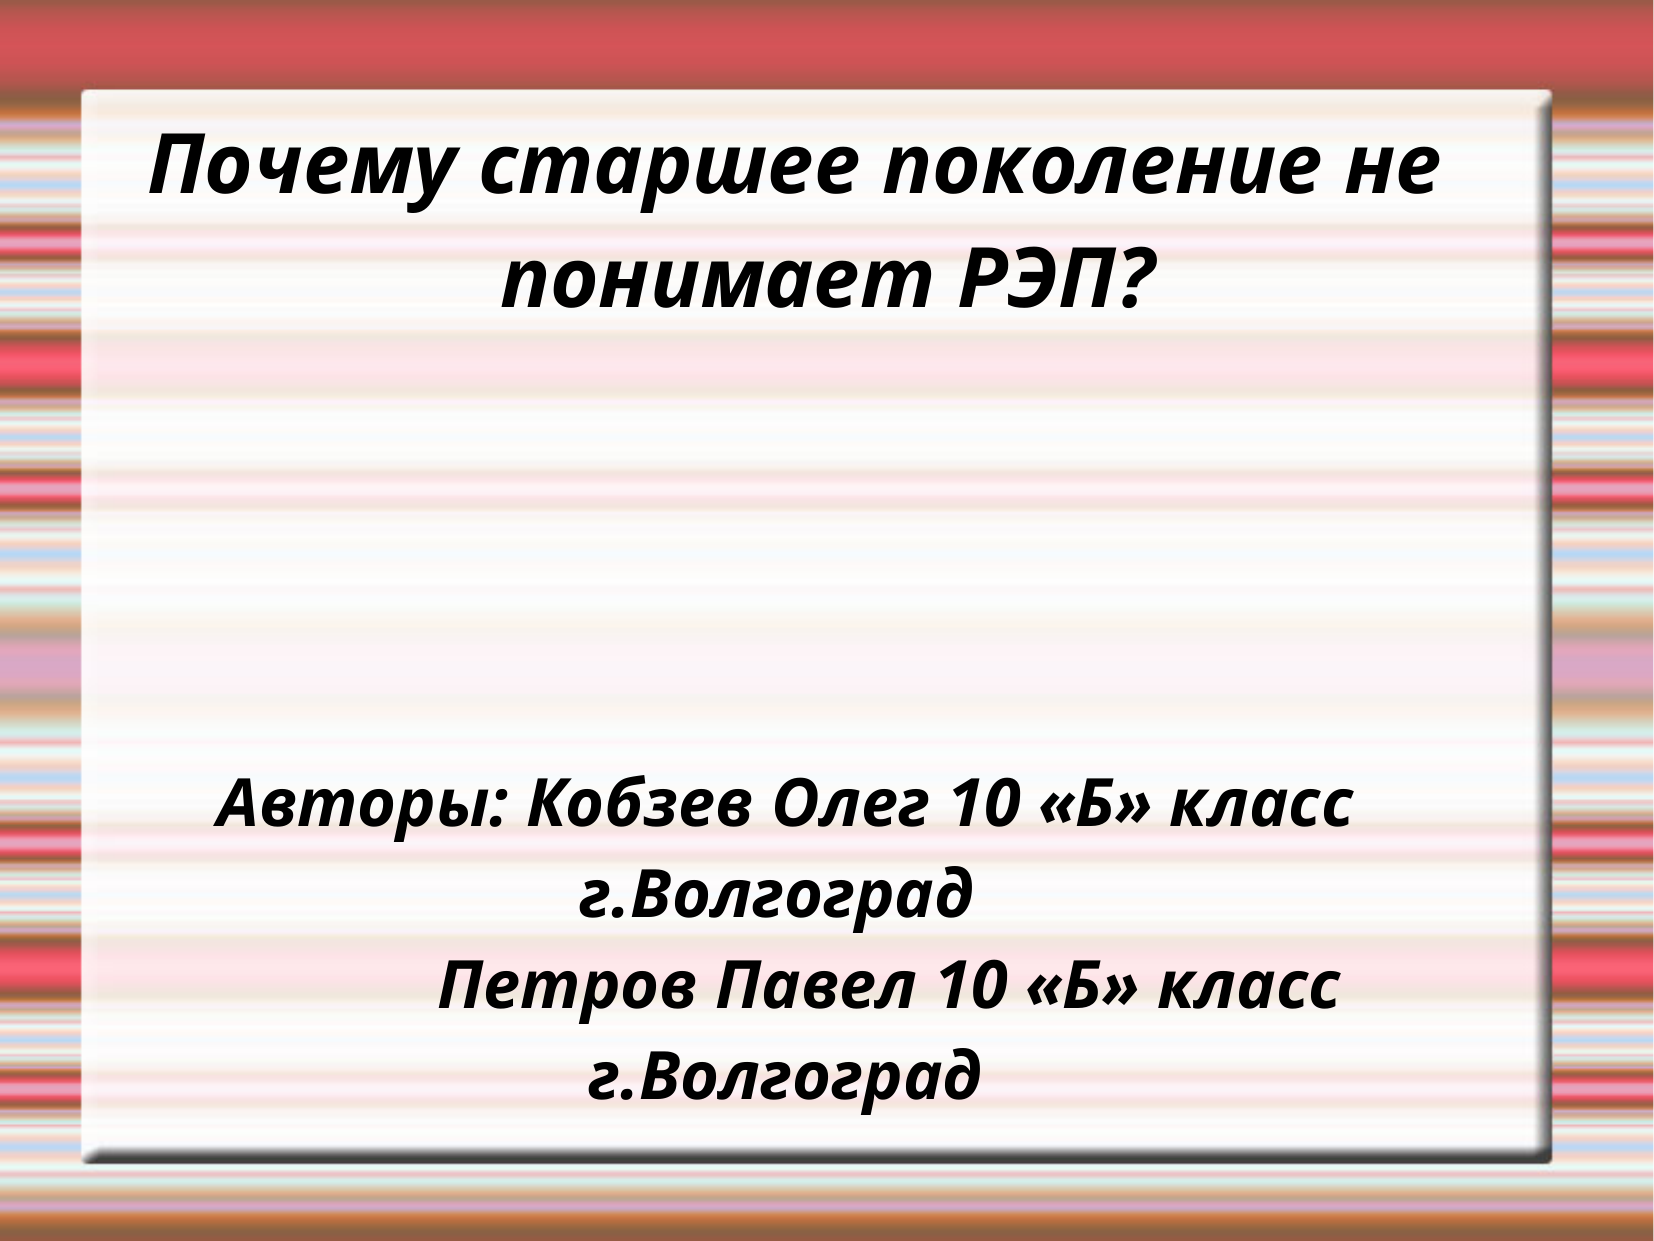

# Почему старшее поколение не понимает РЭП?
Авторы: Кобзев Олег 10 «Б» класс г.Волгоград
 Петров Павел 10 «Б» класс
г.Волгоград